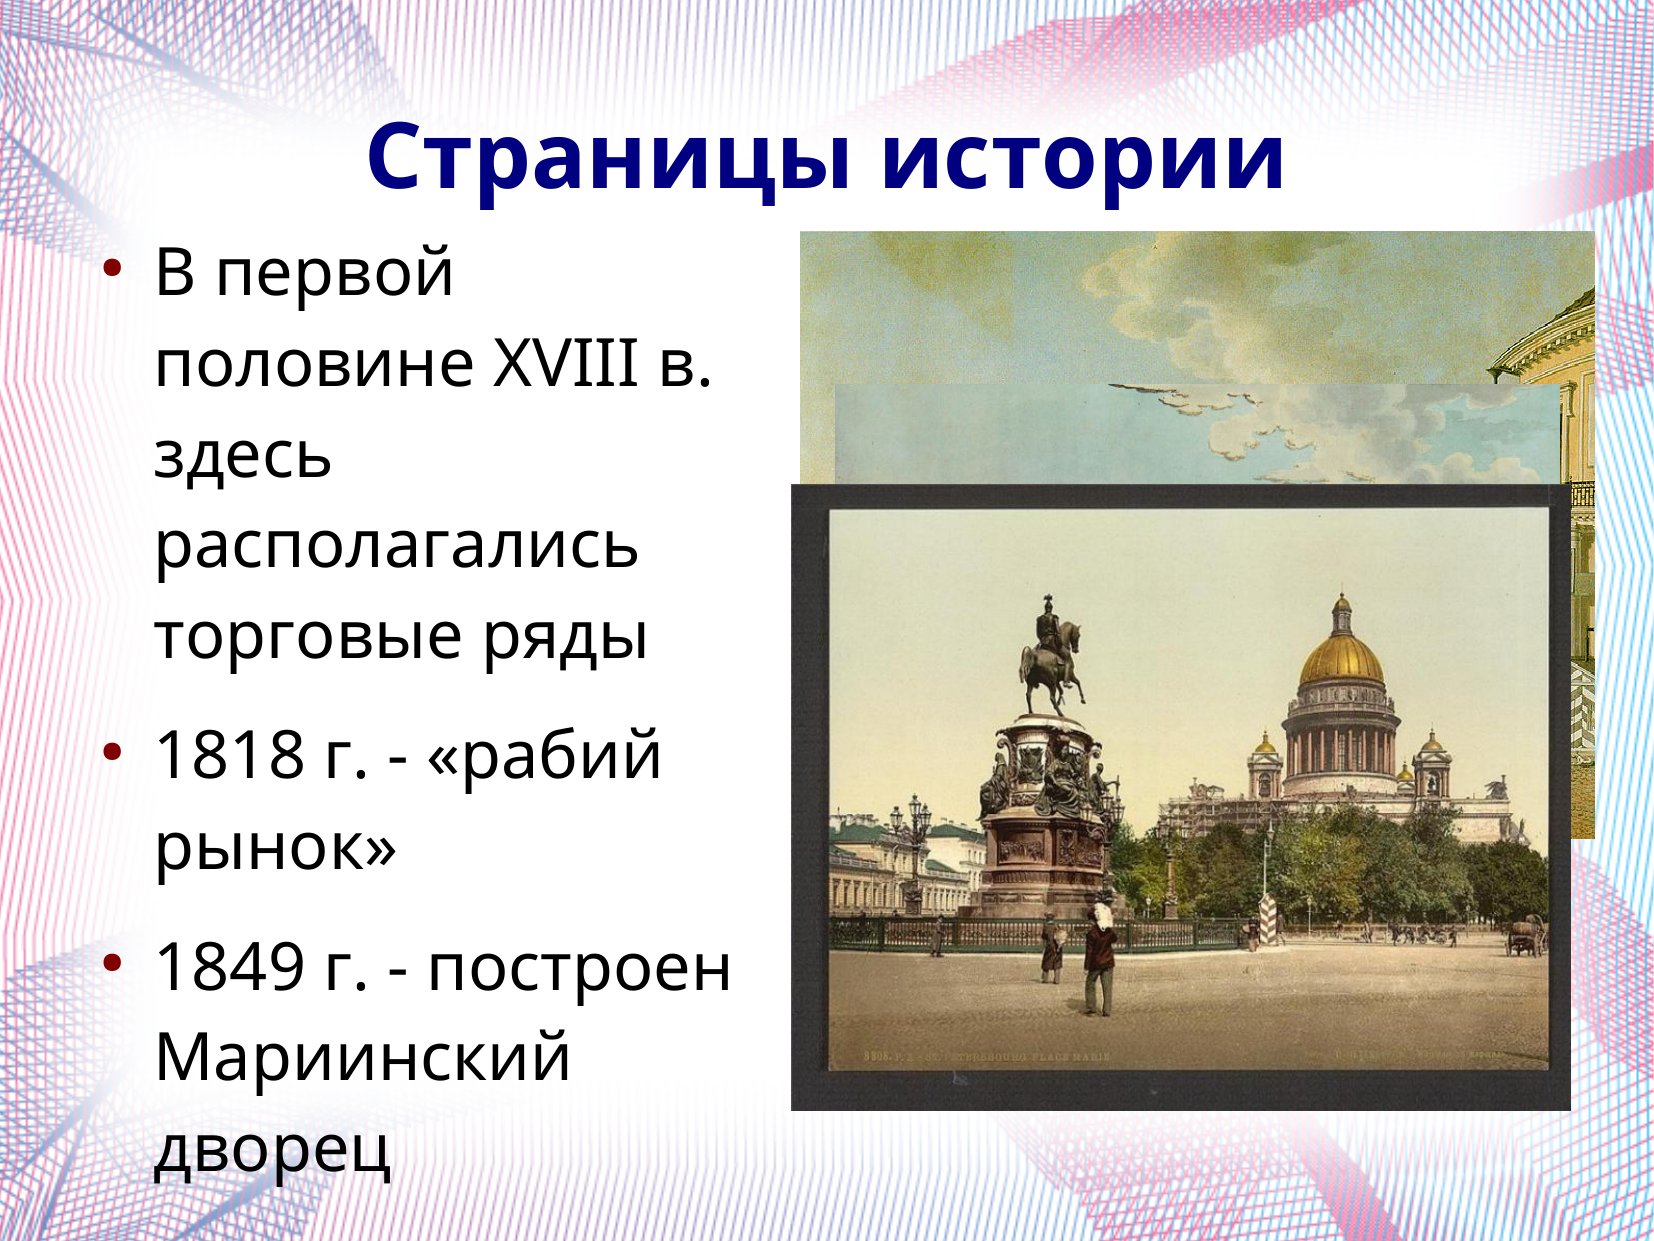

# Страницы истории
В первой половине XVIII в. здесь располагались торговые ряды
1818 г. - «рабий рынок»
1849 г. - построен Мариинский дворец
1855 г. - Исаакиевский собор
1859 г. - памятник Николаю I